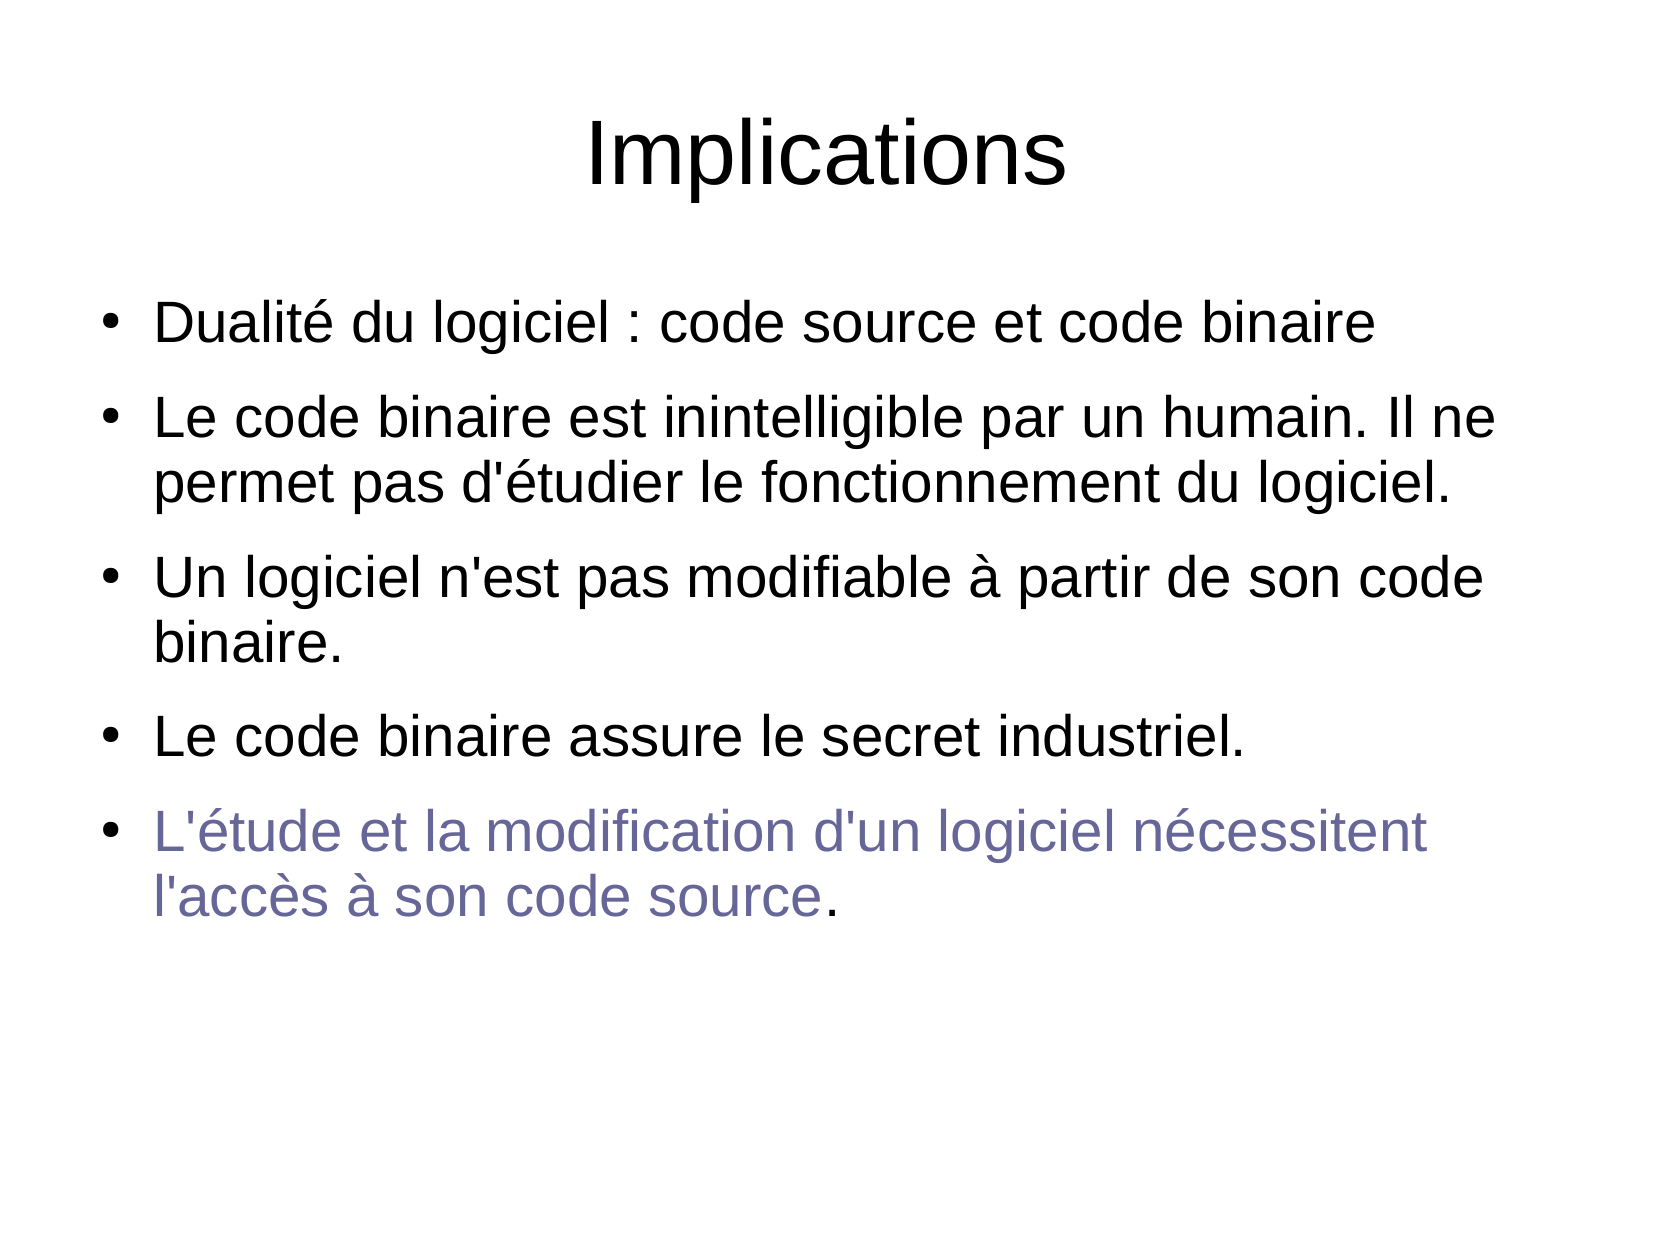

# Implications
Dualité du logiciel : code source et code binaire
Le code binaire est inintelligible par un humain. Il ne permet pas d'étudier le fonctionnement du logiciel.
Un logiciel n'est pas modifiable à partir de son code binaire.
Le code binaire assure le secret industriel.
L'étude et la modification d'un logiciel nécessitent l'accès à son code source.